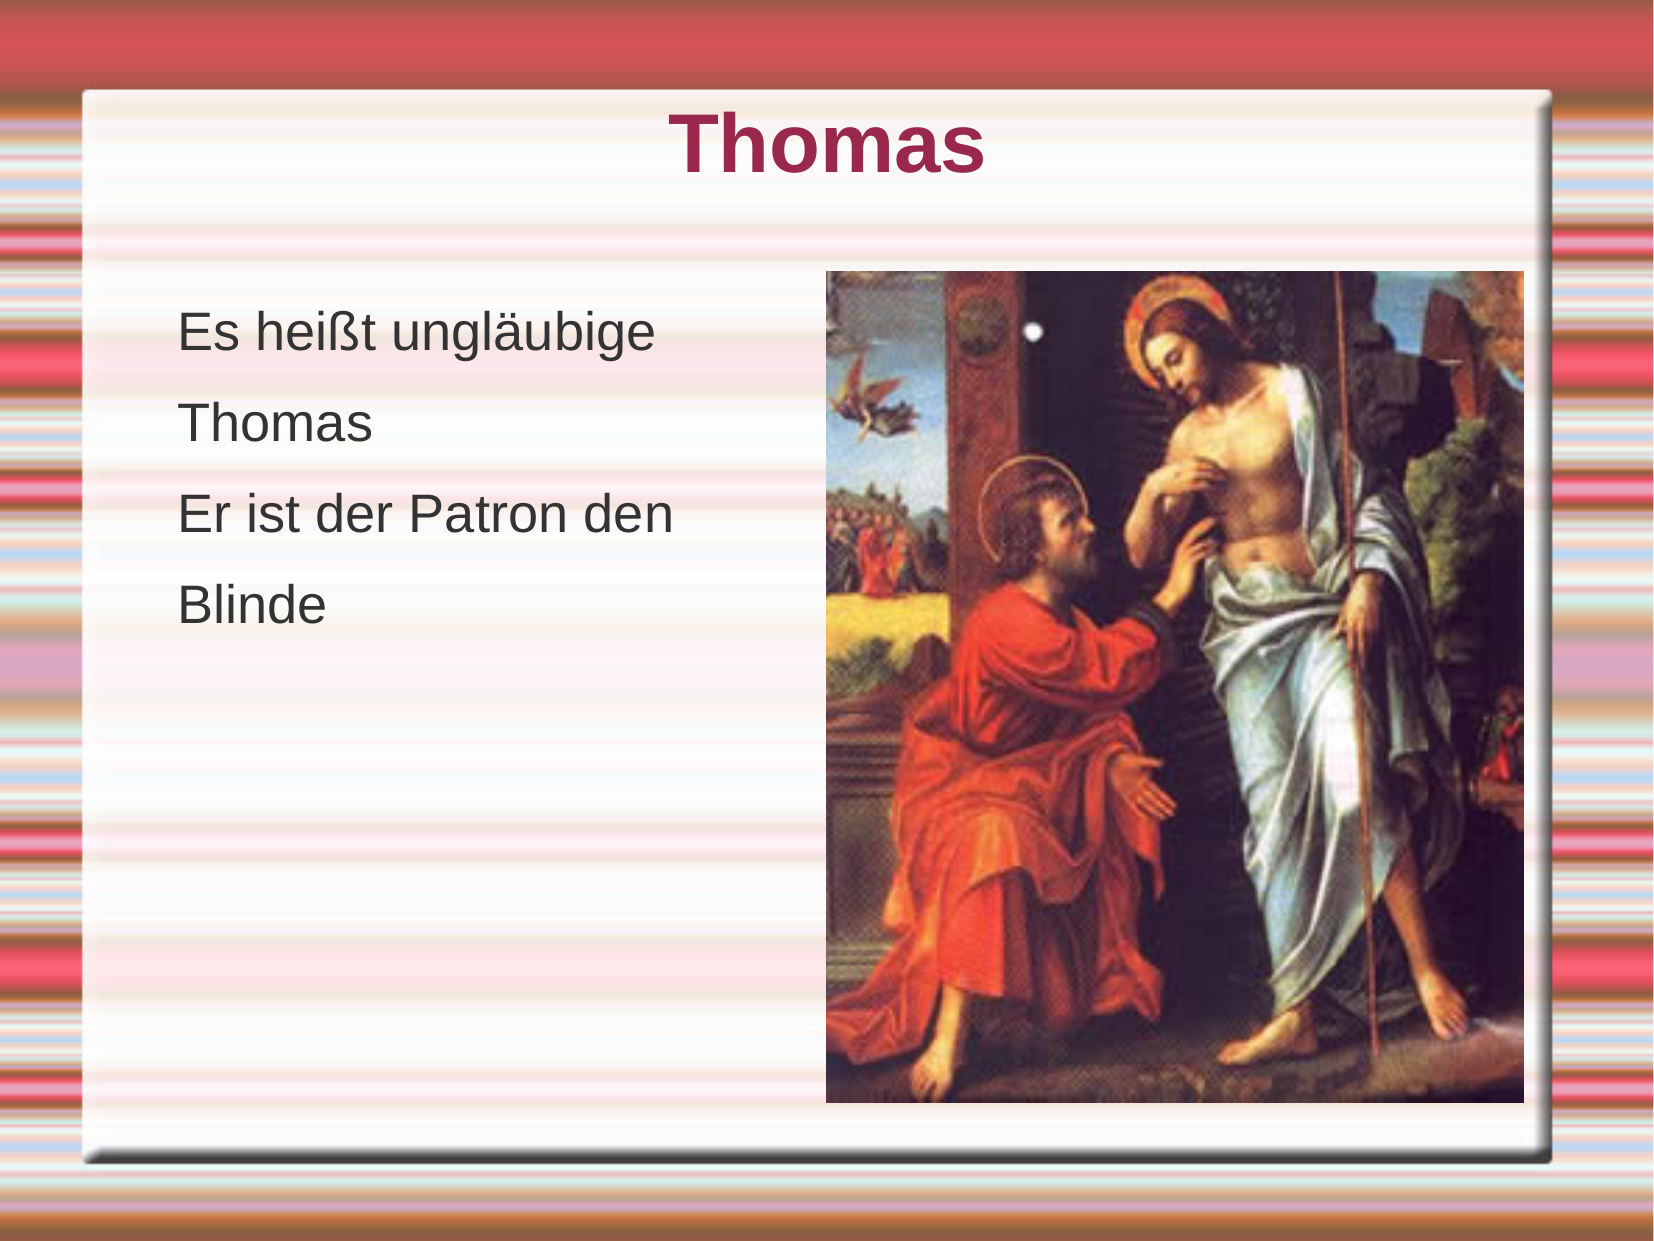

# Thomas
Es heißt ungläubige Thomas
Er ist der Patron den Blinde